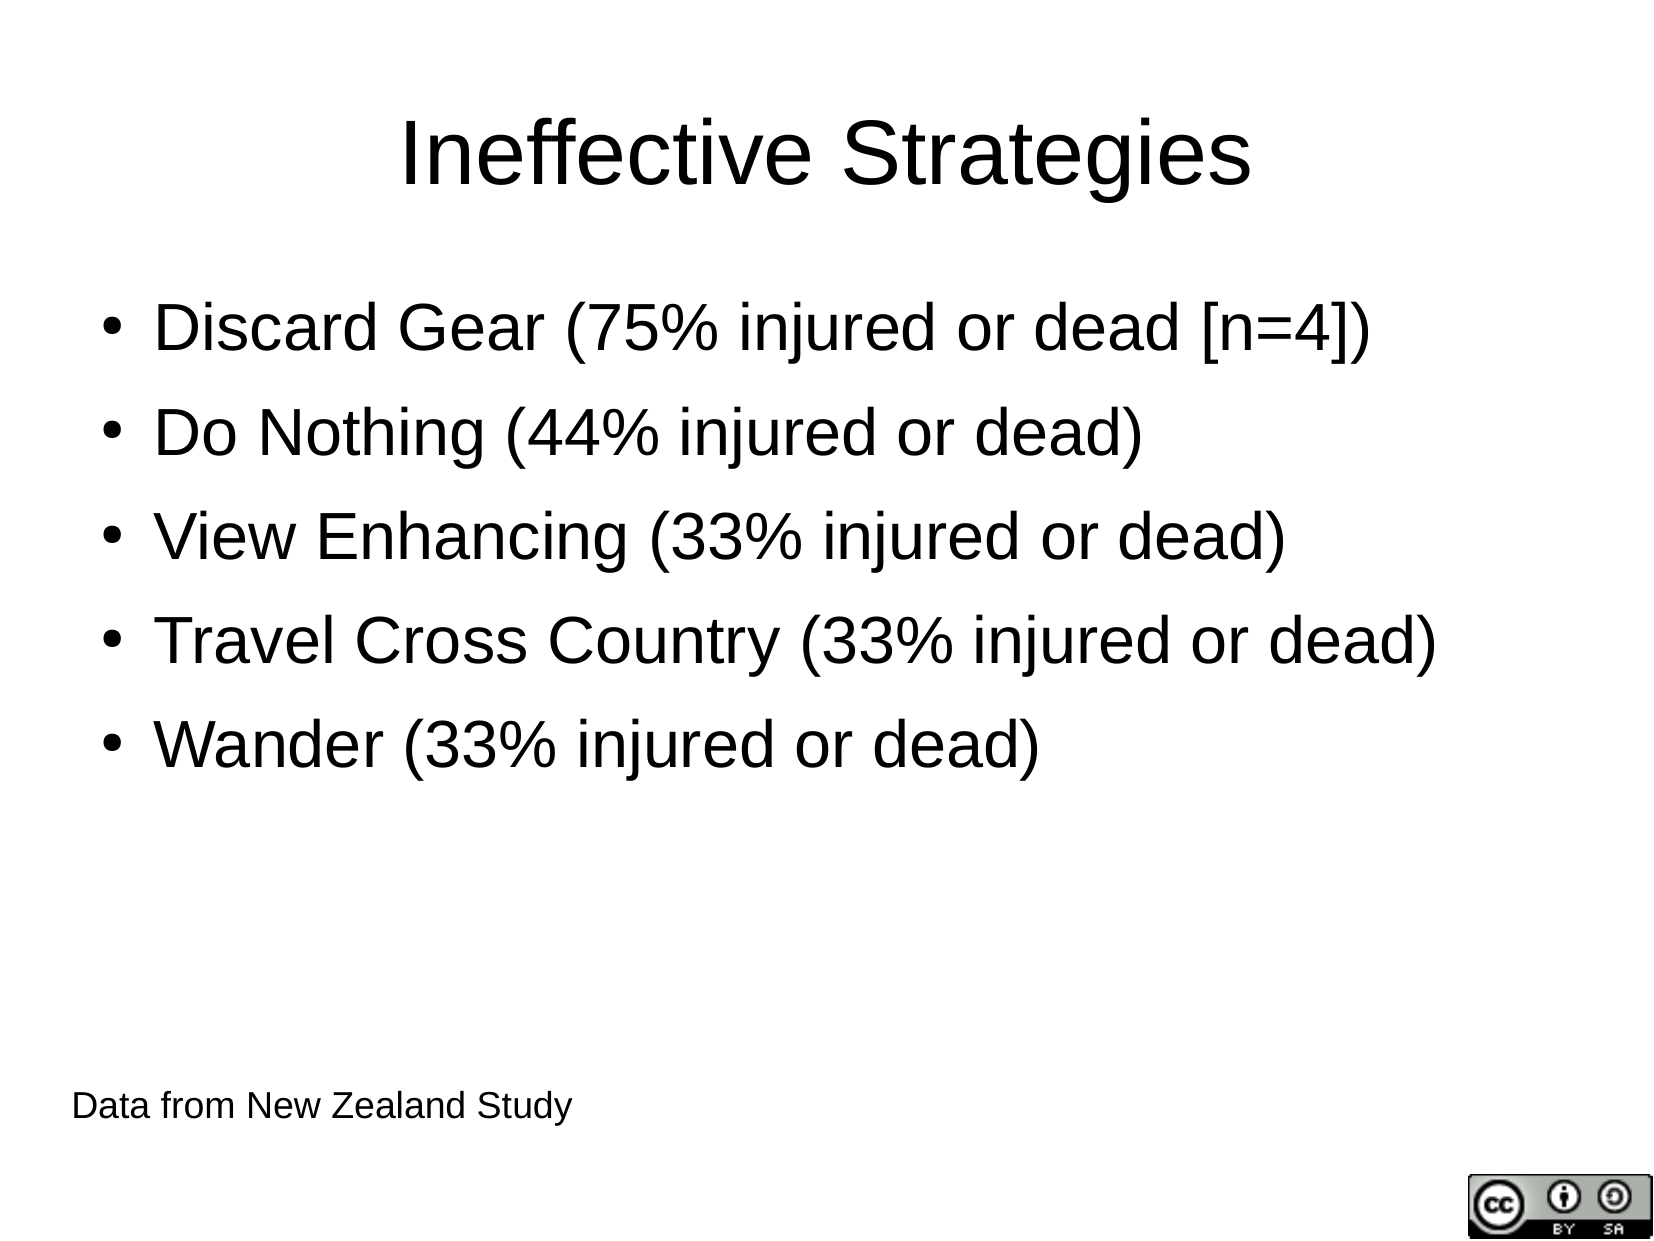

# Ineffective Strategies
Discard Gear (75% injured or dead [n=4])
Do Nothing (44% injured or dead)
View Enhancing (33% injured or dead)
Travel Cross Country (33% injured or dead)
Wander (33% injured or dead)
Data from New Zealand Study